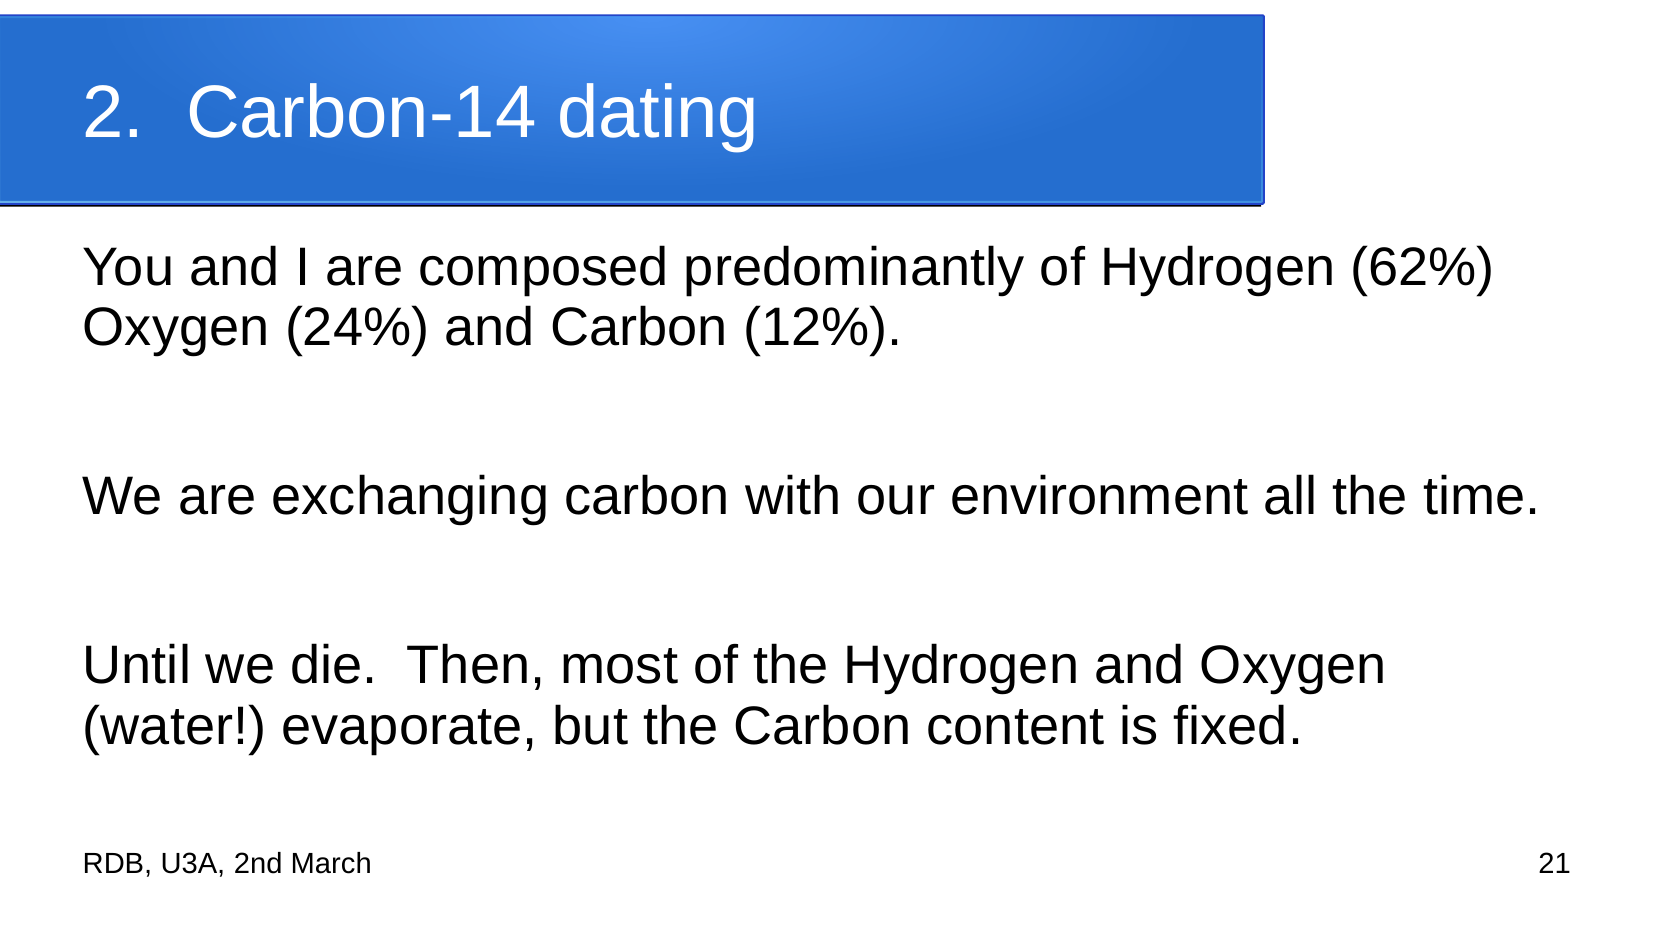

# 2. Carbon-14 dating
You and I are composed predominantly of Hydrogen (62%) Oxygen (24%) and Carbon (12%).
We are exchanging carbon with our environment all the time.
Until we die. Then, most of the Hydrogen and Oxygen (water!) evaporate, but the Carbon content is fixed.
RDB, U3A, 2nd March
21